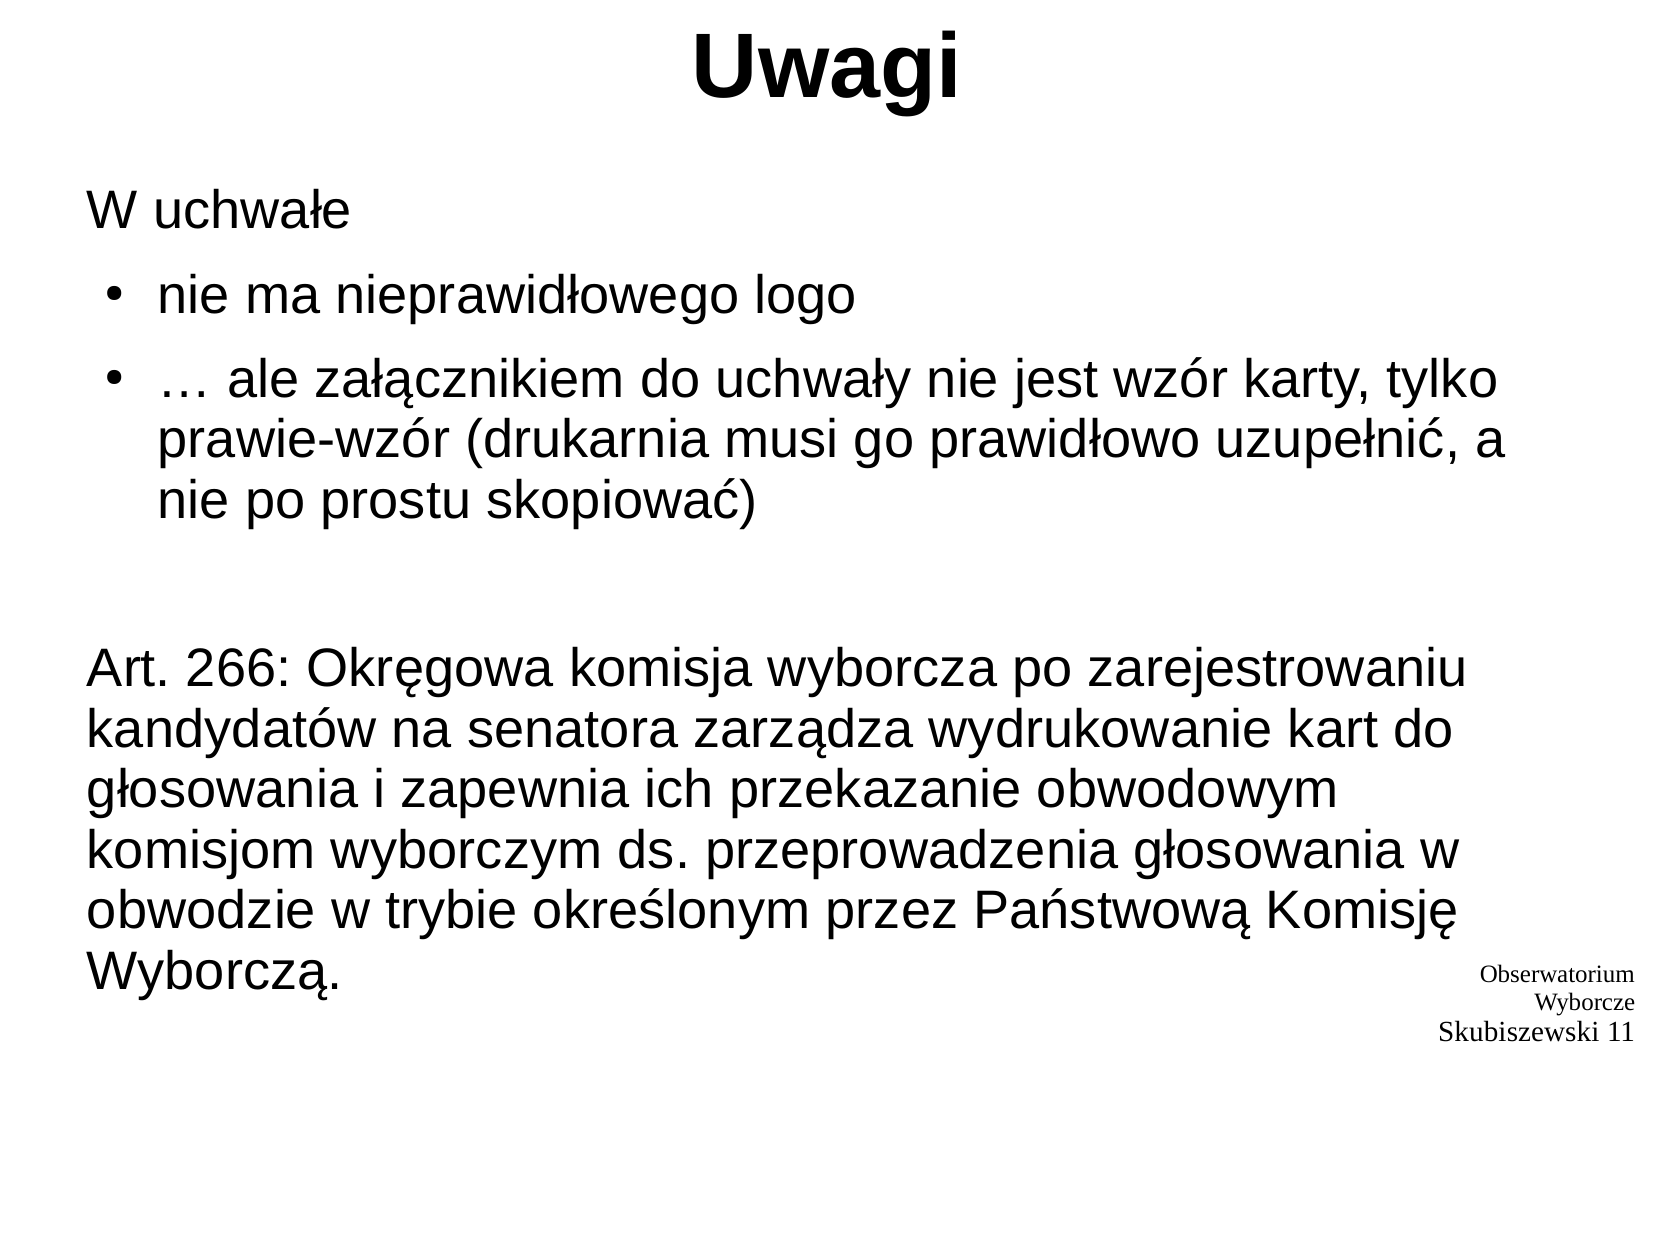

# Uwagi
W uchwałe
nie ma nieprawidłowego logo
… ale załącznikiem do uchwały nie jest wzór karty, tylko prawie-wzór (drukarnia musi go prawidłowo uzupełnić, a nie po prostu skopiować)
Art. 266: Okręgowa komisja wyborcza po zarejestrowaniu kandydatów na senatora zarządza wydrukowanie kart do głosowania i zapewnia ich przekazanie obwodowym komisjom wyborczym ds. przeprowadzenia głosowania w obwodzie w trybie określonym przez Państwową Komisję Wyborczą.
11